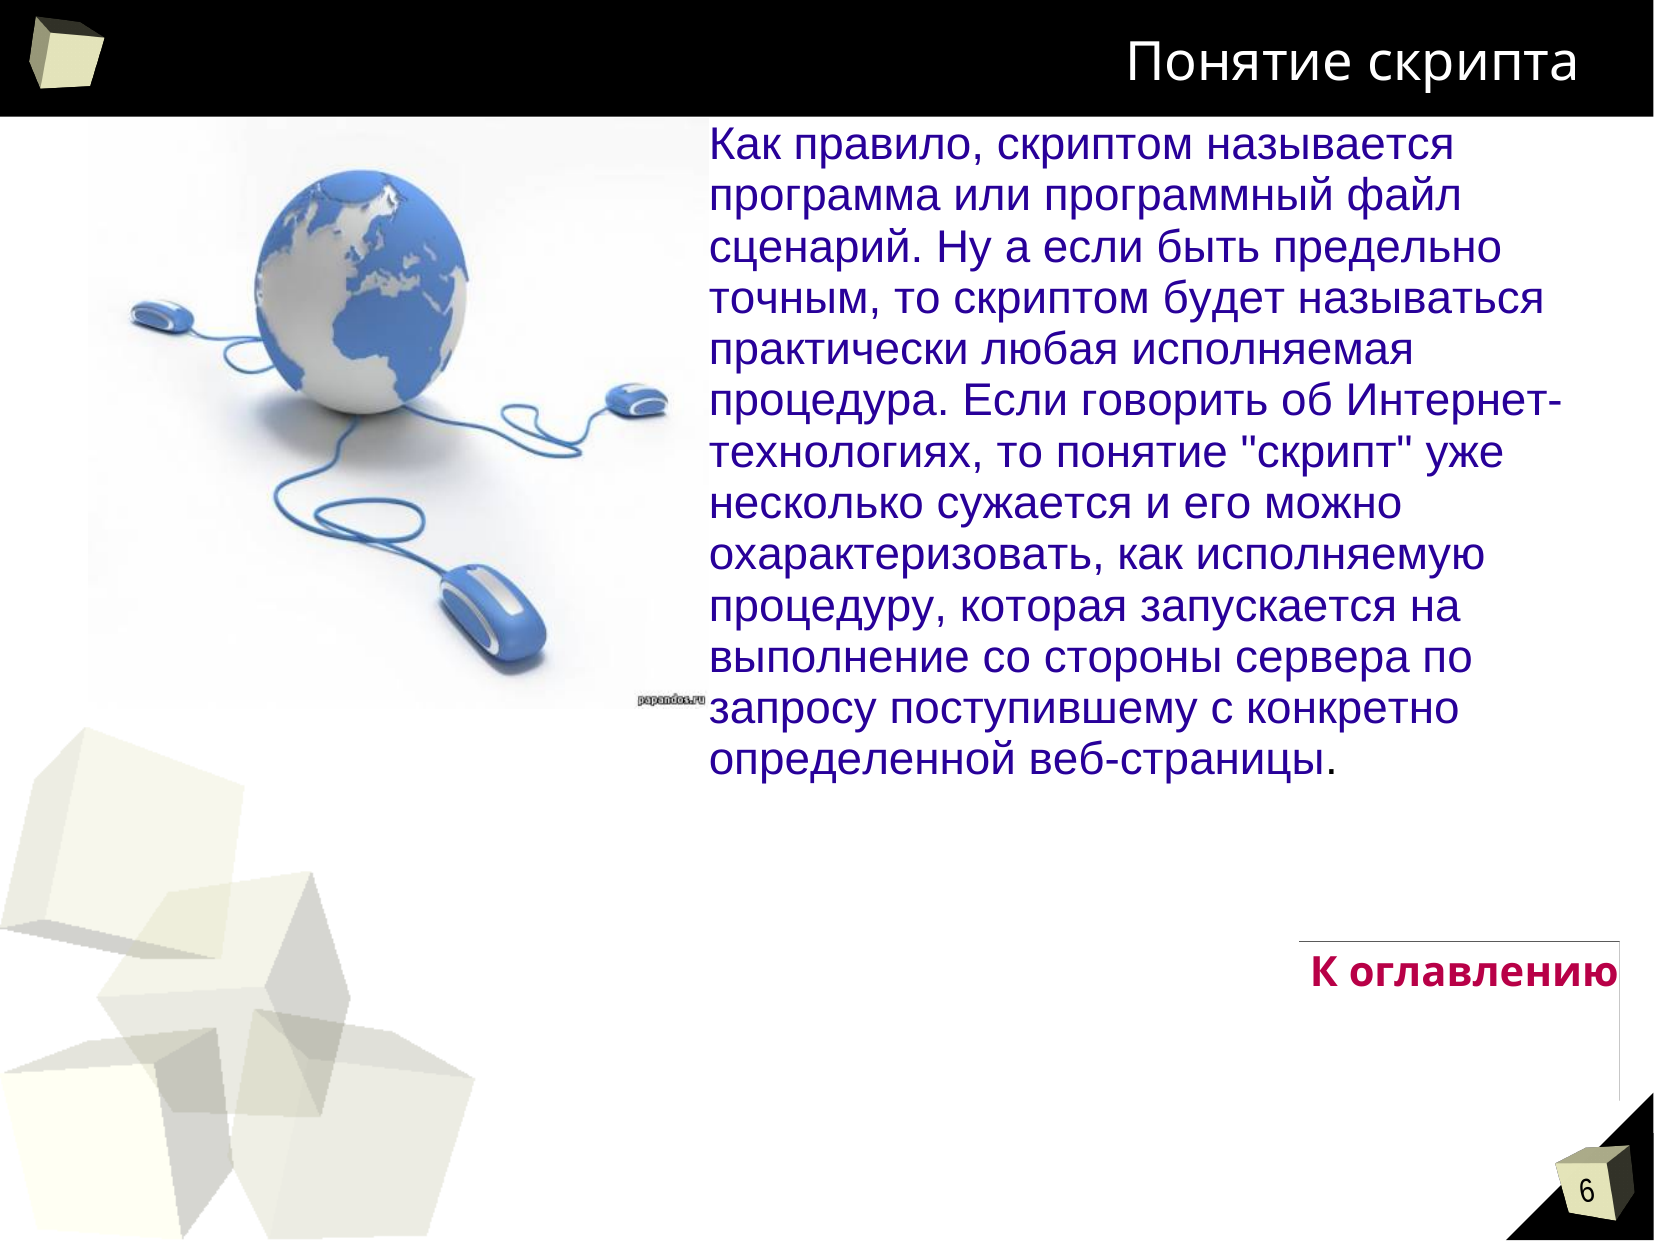

# Понятие скрипта
Как правило, скриптом называется программа или программный файл сценарий. Ну а если быть предельно точным, то скриптом будет называться практически любая исполняемая процедура. Если говорить об Интернет-технологиях, то понятие "скрипт" уже несколько сужается и его можно охарактеризовать, как исполняемую процедуру, которая запускается на выполнение со стороны сервера по запросу поступившему с конкретно определенной веб-страницы.
 К оглавлению